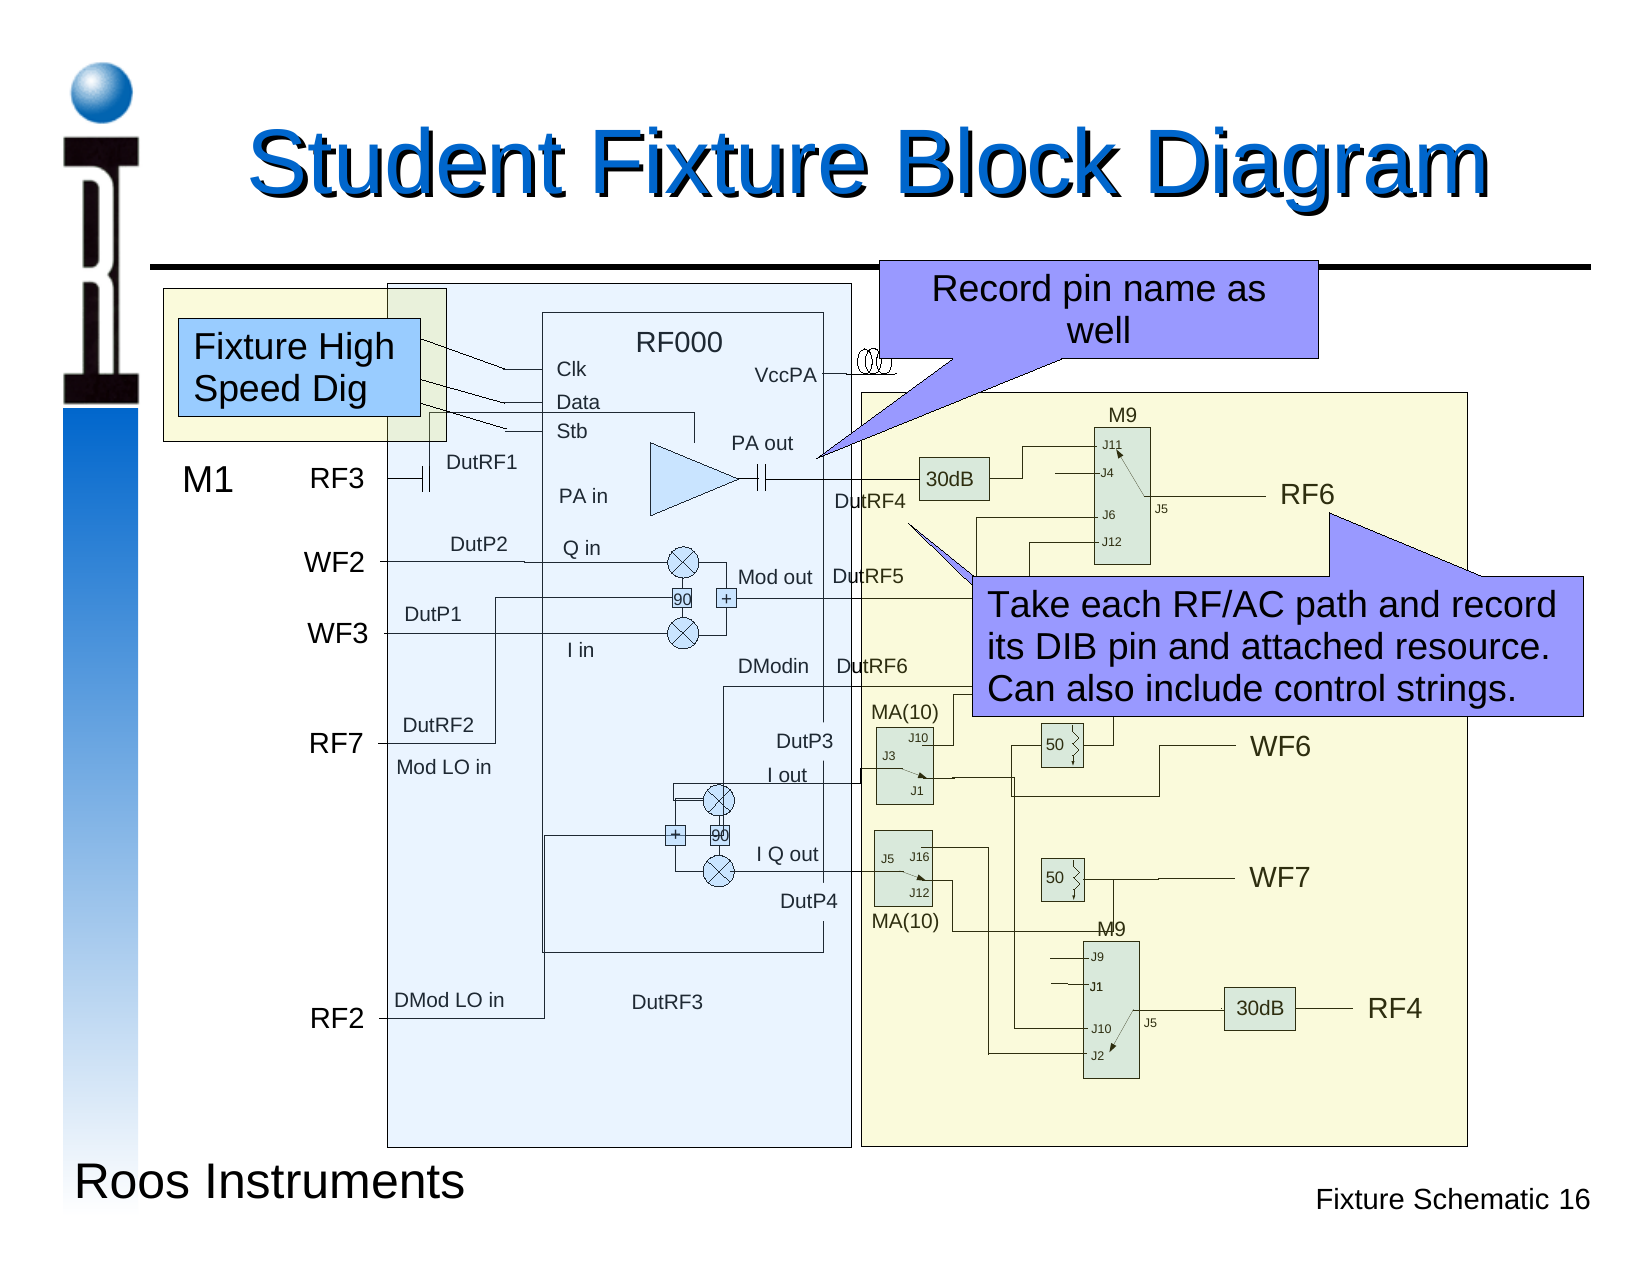

# Student Fixture Block Diagram
Record pin name as well
Fixture High
Speed Dig
RF000
Clk
VccPA
Data
M9
Stb
PA out
J11
DutRF1
M1
RF3
J4
30dB
RF6
PA in
DutRF4
J5
J6
DutP2
J12
Q in
WF2
DutRF5
Mod out
Take each RF/AC path and record
its DIB pin and attached resource.
Can also include control strings.
+
90
DutP1
WF3
I in
DutRF6
DModin
MA(10)
DutRF2
RF7
WF6
DutP3
J10
50
J3
Mod LO in
I out
J1
+
90
I Q out
J16
J5
WF7
50
J12
DutP4
MA(10)
M9
J9
J1
J1
DMod LO in
DutRF3
RF4
30dB
RF2
J5
J10
J2
16